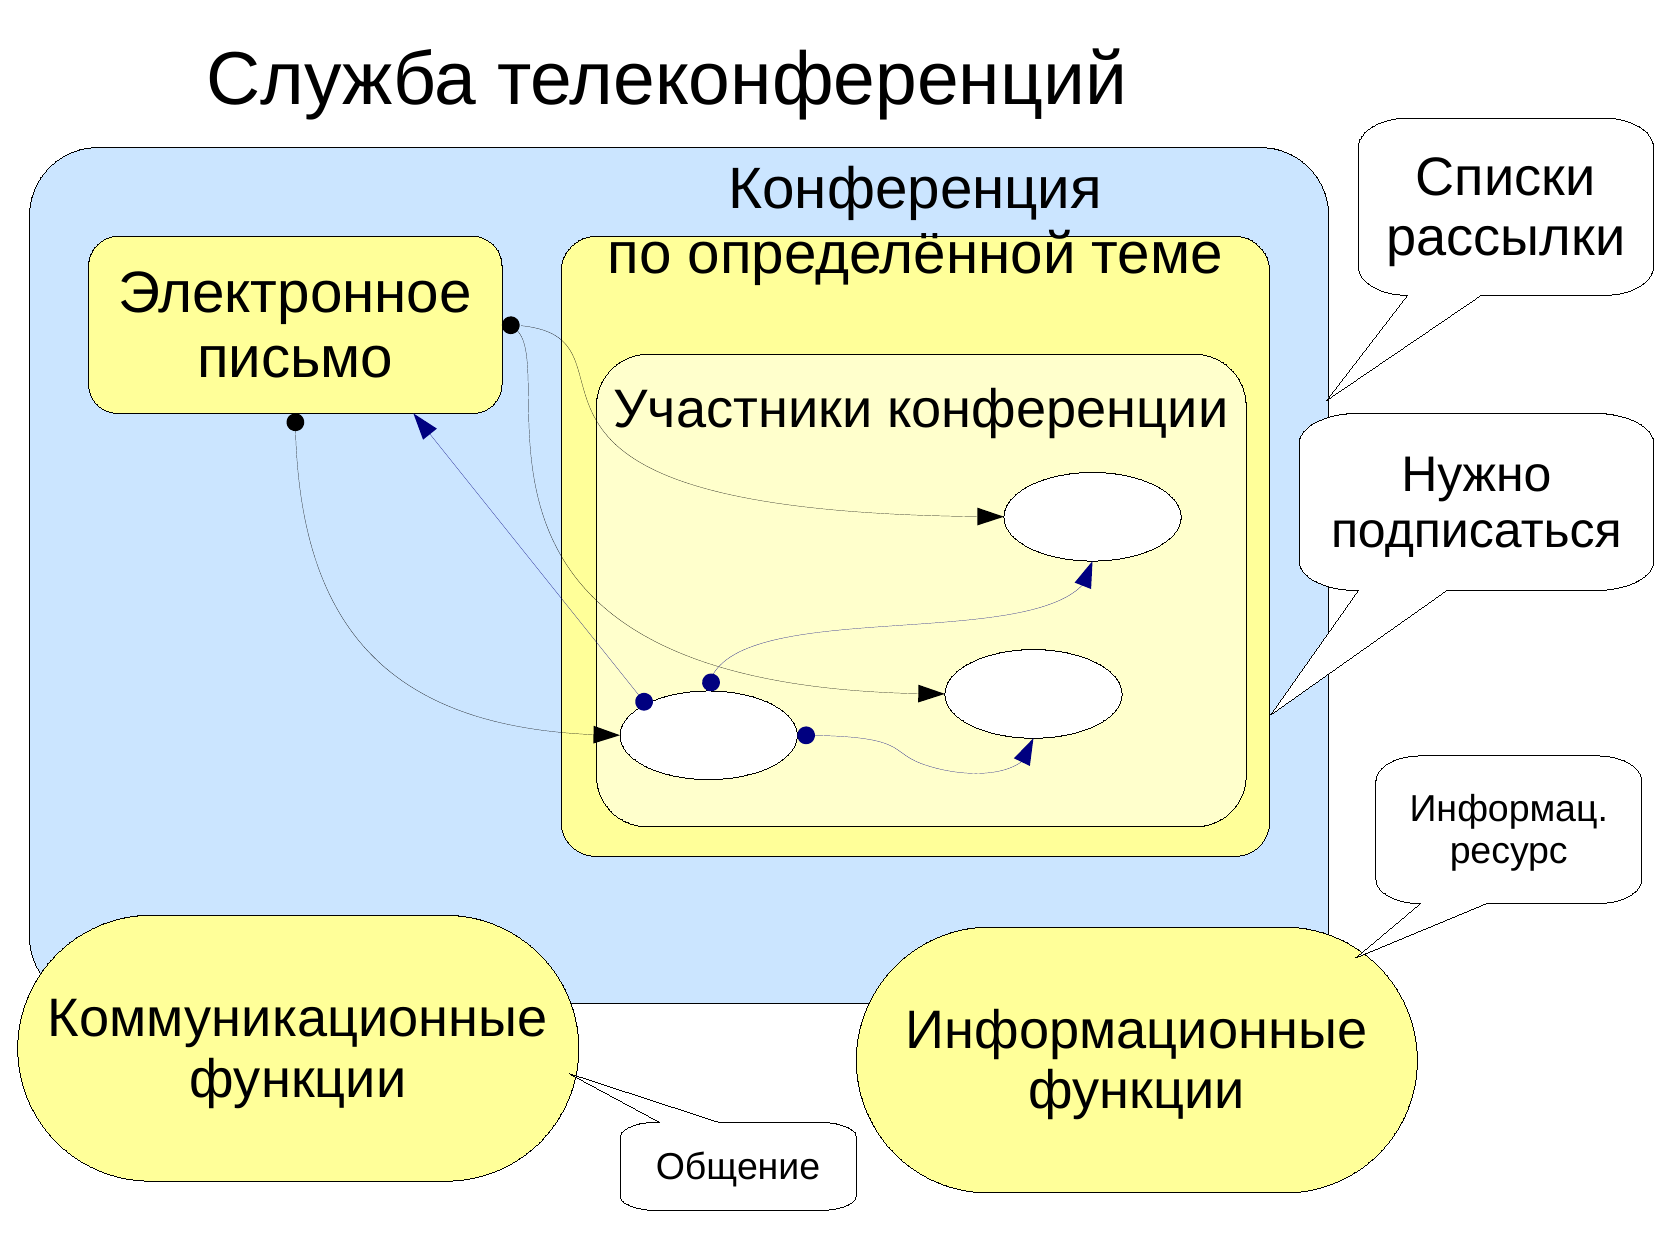

Служба телеконференций
Списки
рассылки
Электронное
письмо
Конференция
по определённой теме
Участники конференции
Нужно
подписаться
Информац.
ресурс
Коммуникационные
функции
Информационные
функции
Общение